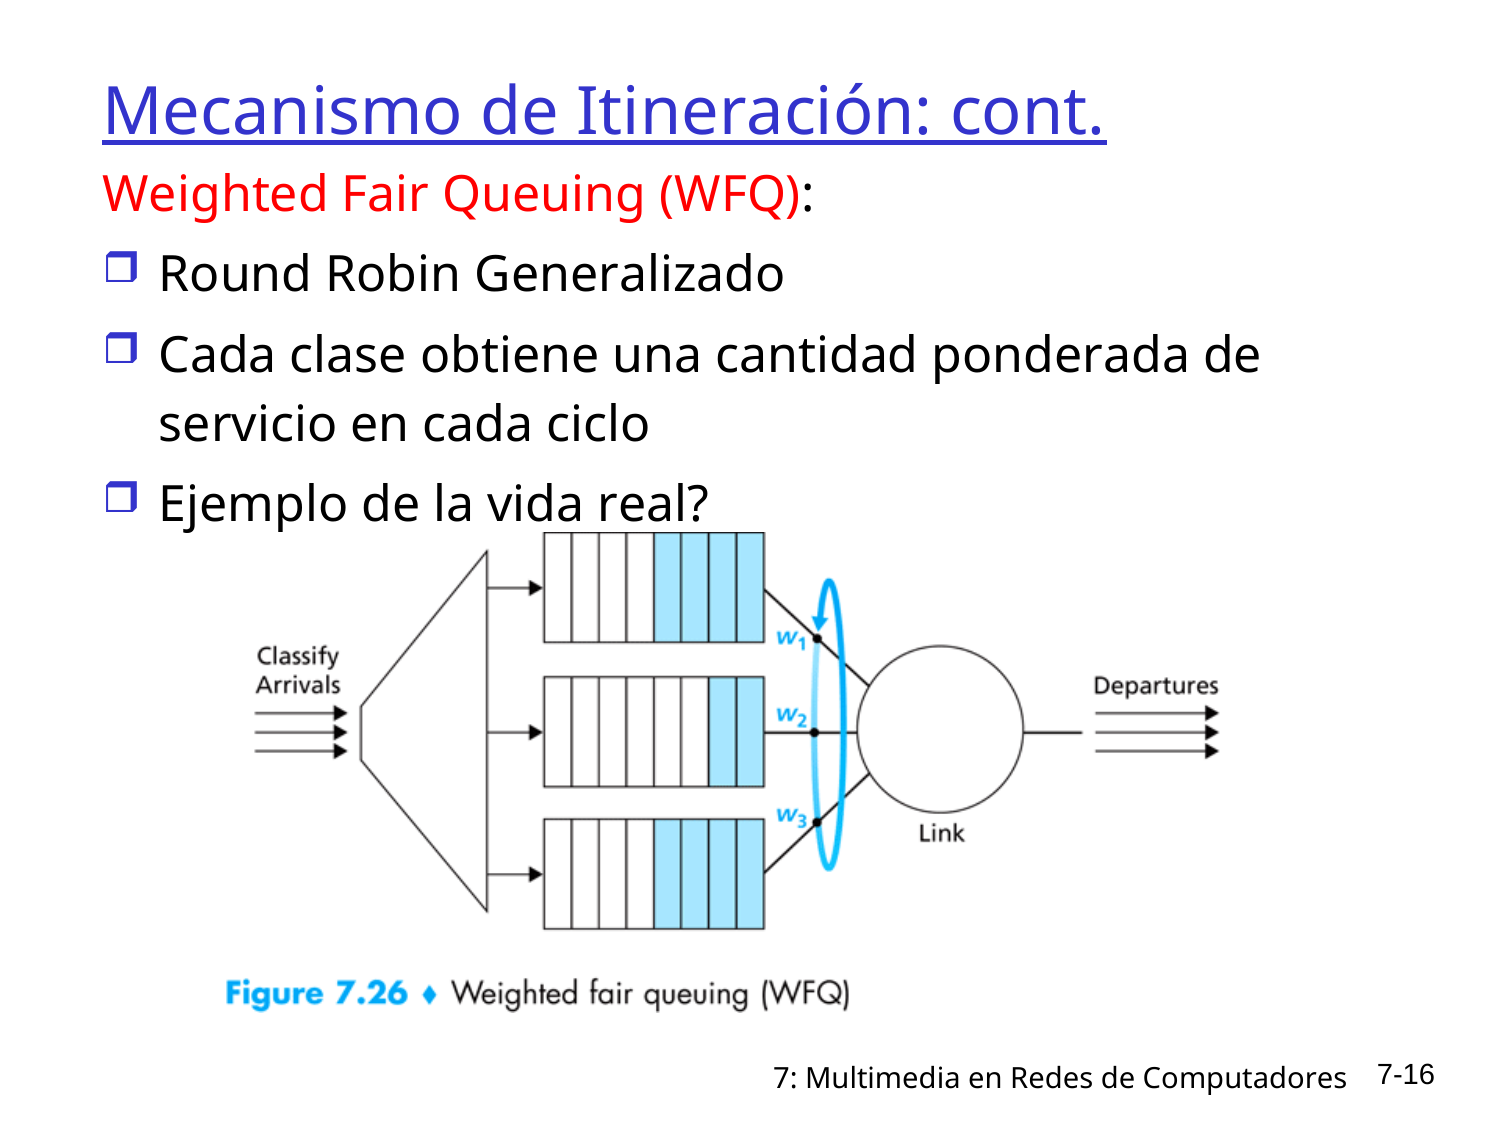

# Mecanismo de Itineración: cont.
Weighted Fair Queuing (WFQ):
Round Robin Generalizado
Cada clase obtiene una cantidad ponderada de servicio en cada ciclo
Ejemplo de la vida real?
16